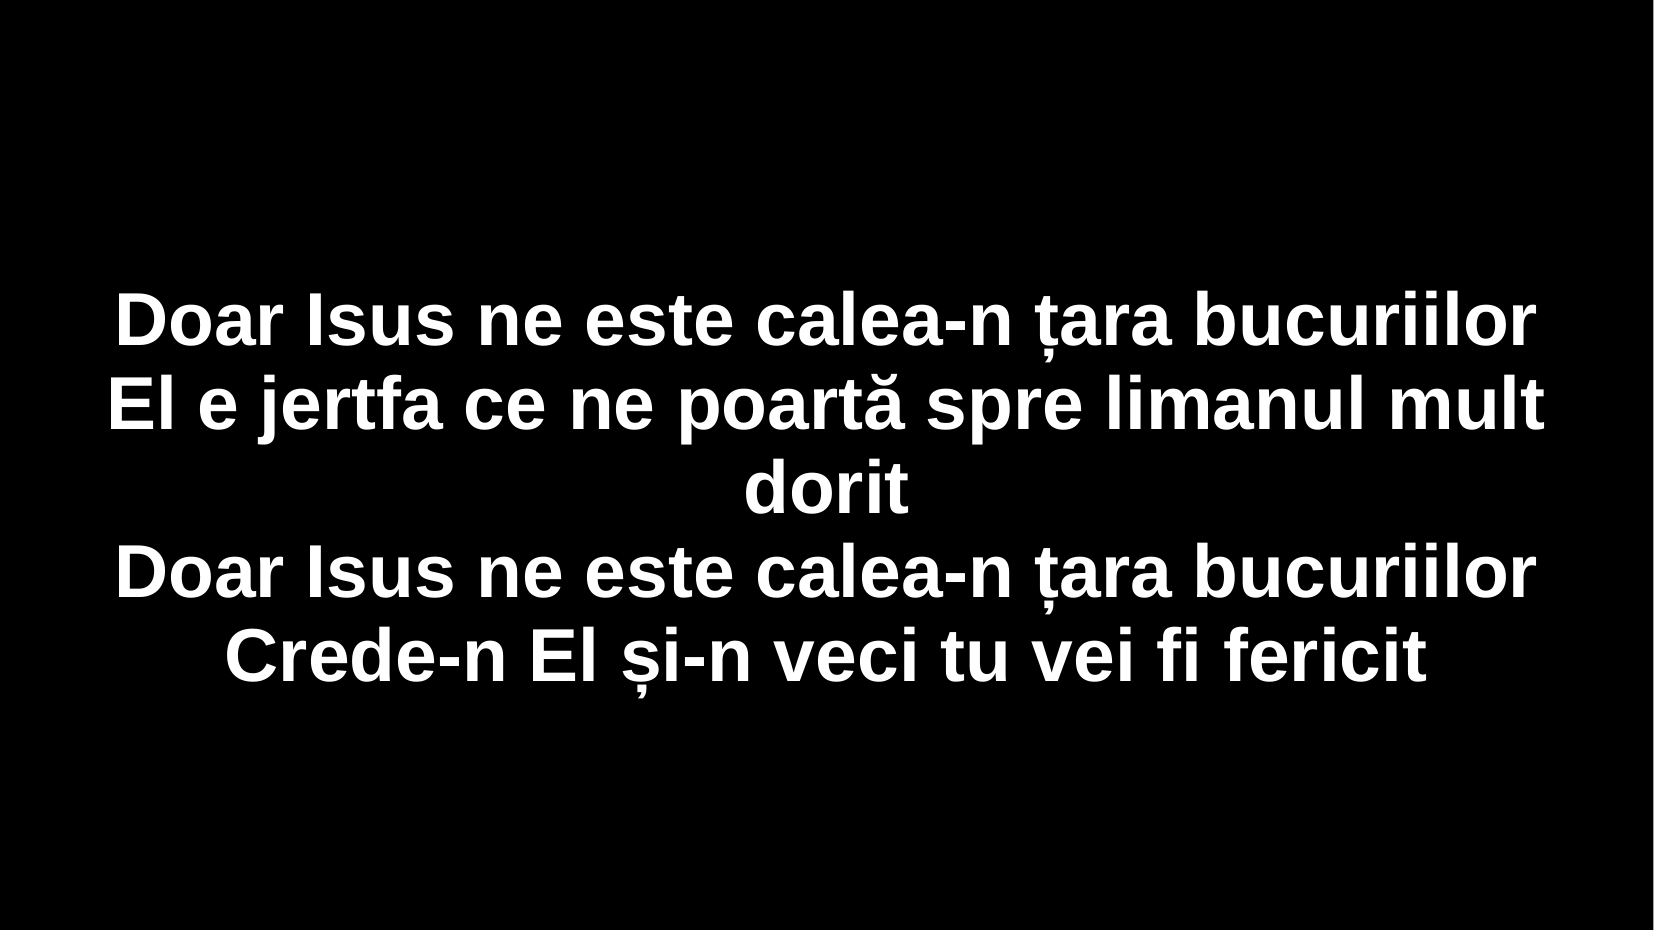

Doar Isus ne este calea-n țara bucuriilor
El e jertfa ce ne poartă spre limanul mult dorit
Doar Isus ne este calea-n țara bucuriilor
Crede-n El și-n veci tu vei fi fericit